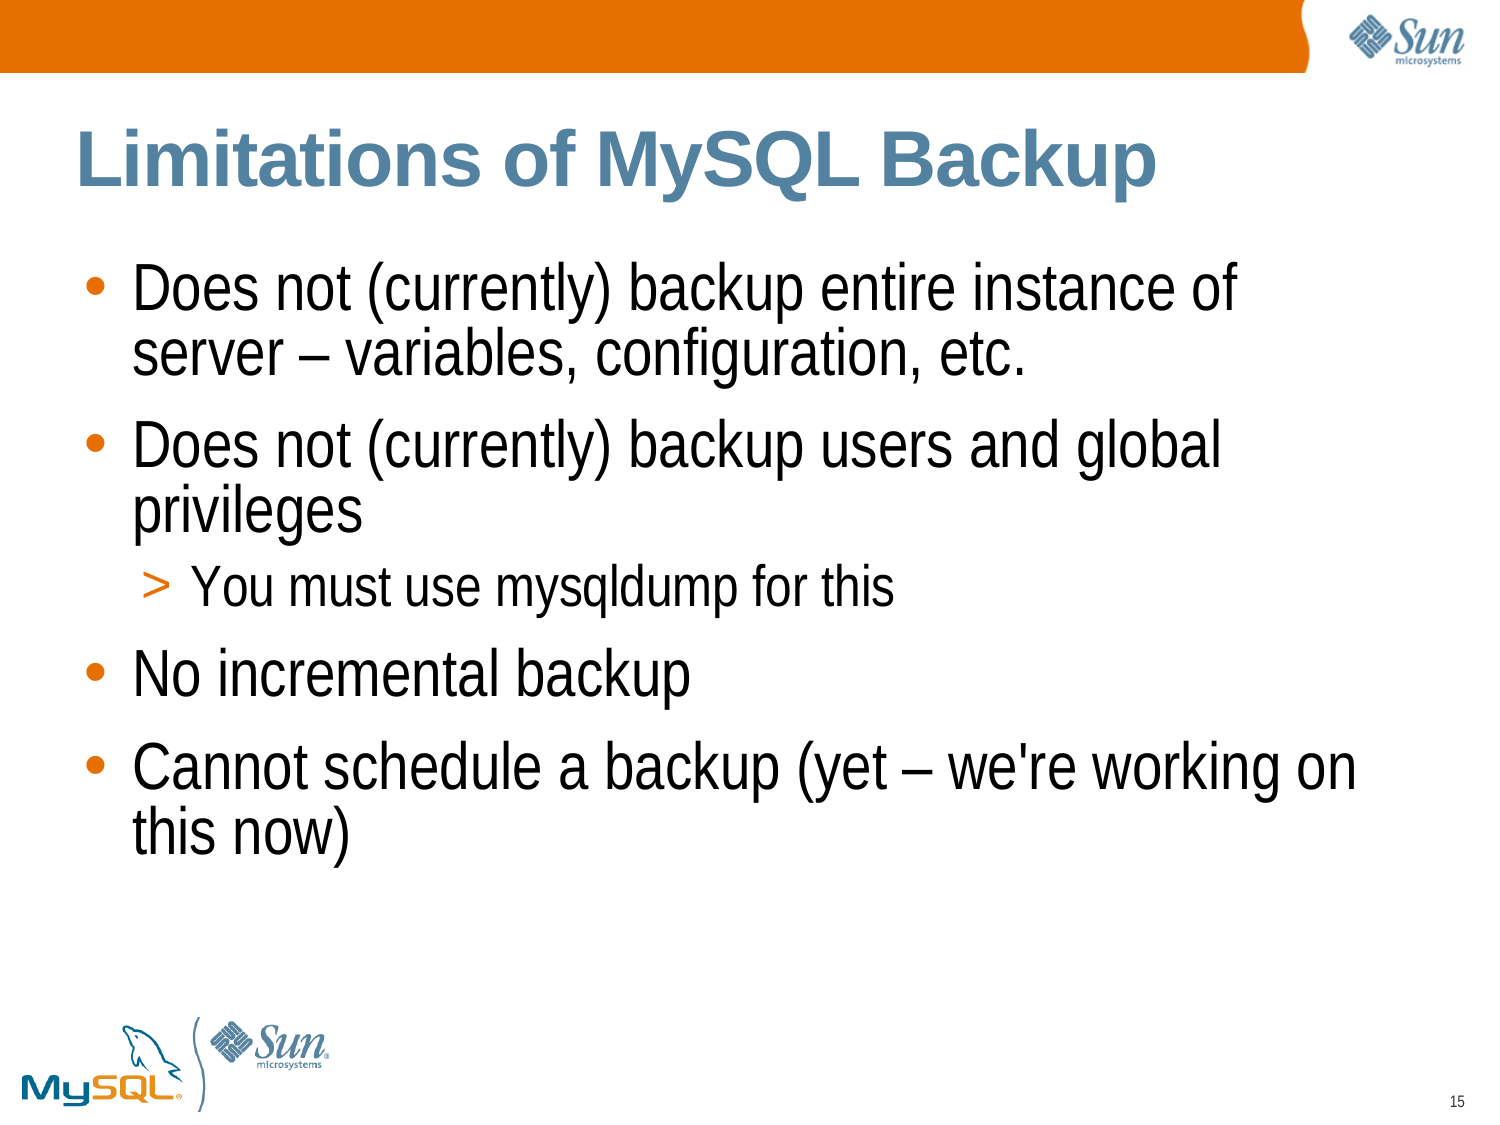

# Limitations of MySQL Backup
Does not (currently) backup entire instance of server – variables, configuration, etc.
Does not (currently) backup users and global privileges
You must use mysqldump for this
No incremental backup
Cannot schedule a backup (yet – we're working on this now)